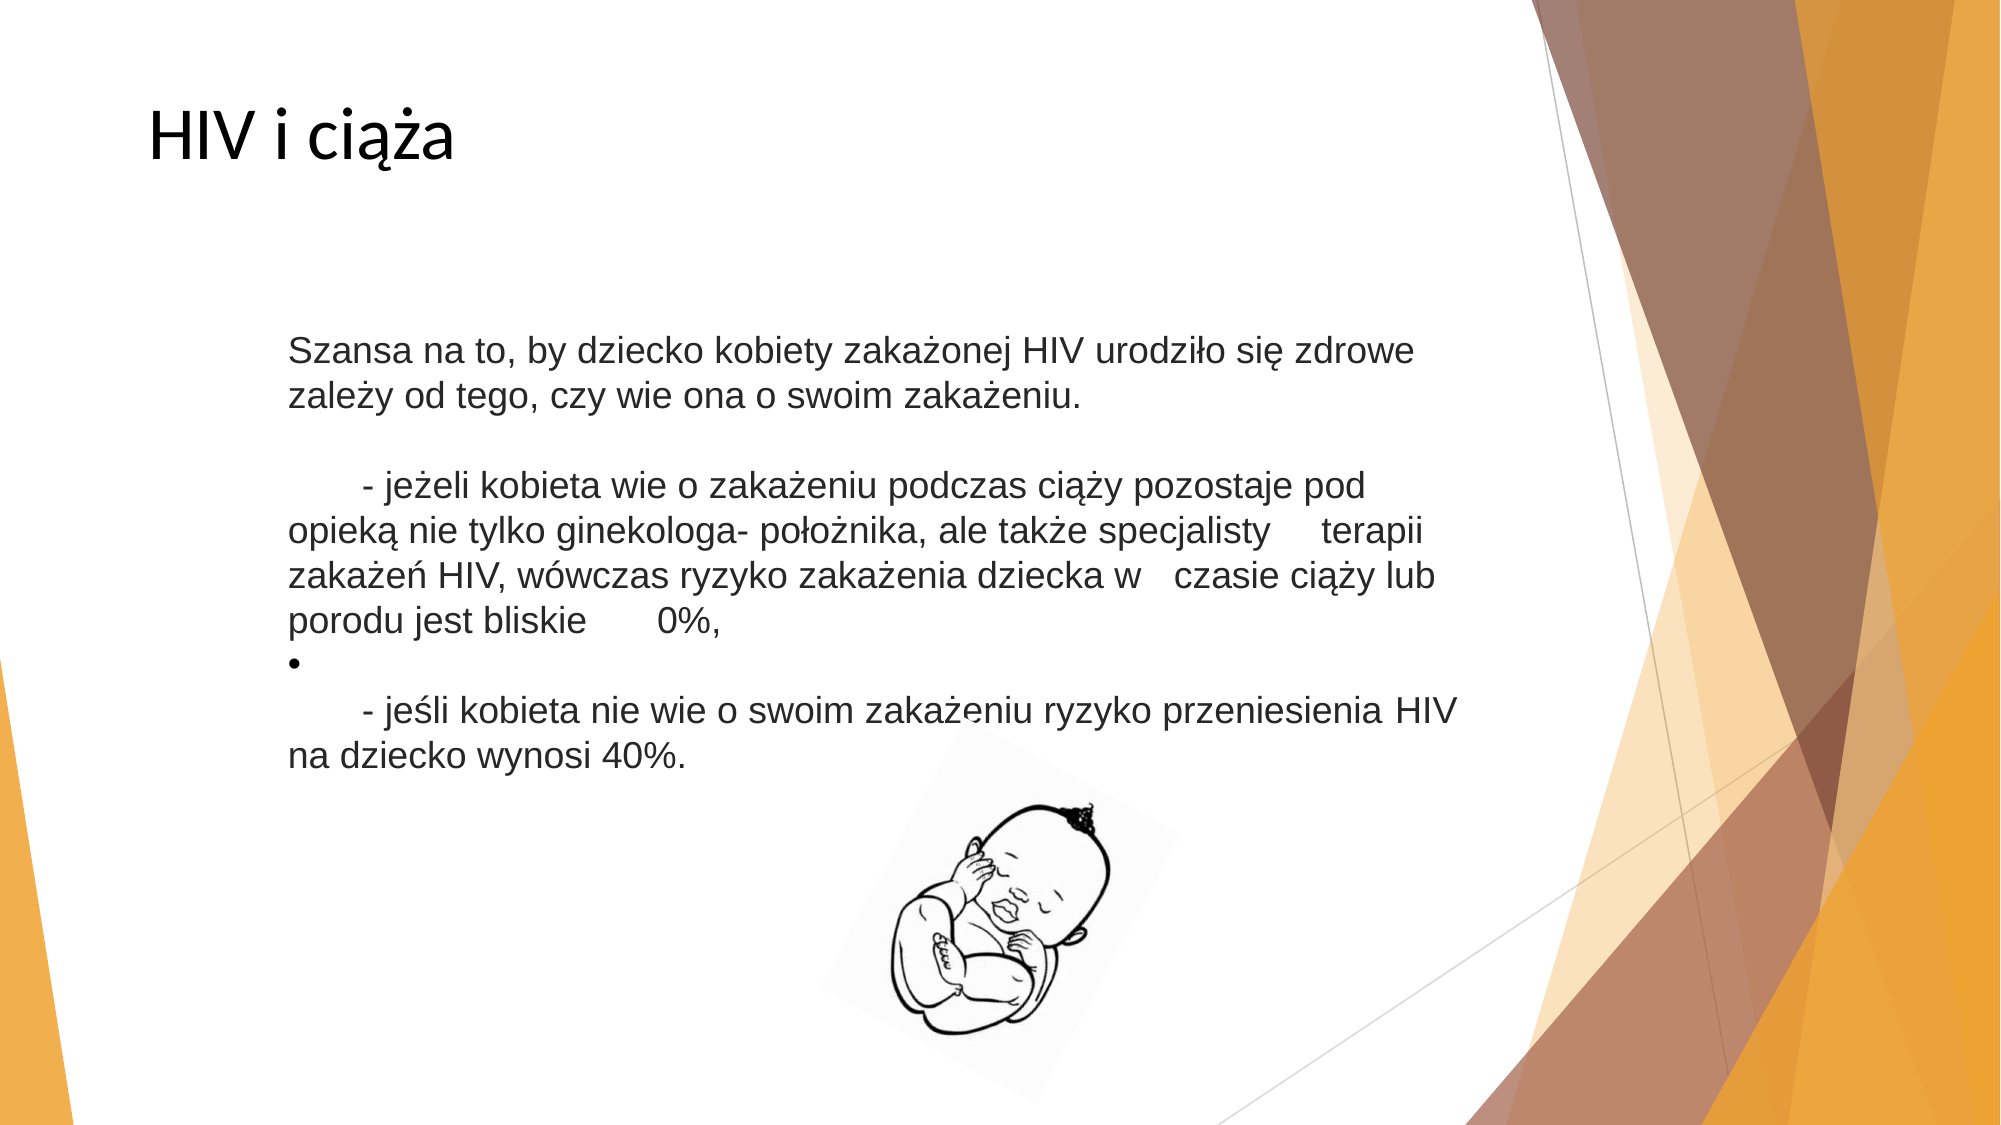

HIV i ciąża
Szansa na to, by dziecko kobiety zakażonej HIV urodziło się zdrowe zależy od tego, czy wie ona o swoim zakażeniu.
	- jeżeli kobieta wie o zakażeniu podczas ciąży pozostaje pod 	opieką nie tylko ginekologa- położnika, ale także specjalisty 	terapii zakażeń HIV, wówczas ryzyko zakażenia dziecka w 	czasie ciąży lub porodu jest bliskie 	0%,
	- jeśli kobieta nie wie o swoim zakażeniu ryzyko przeniesienia 	HIV na dziecko wynosi 40%.